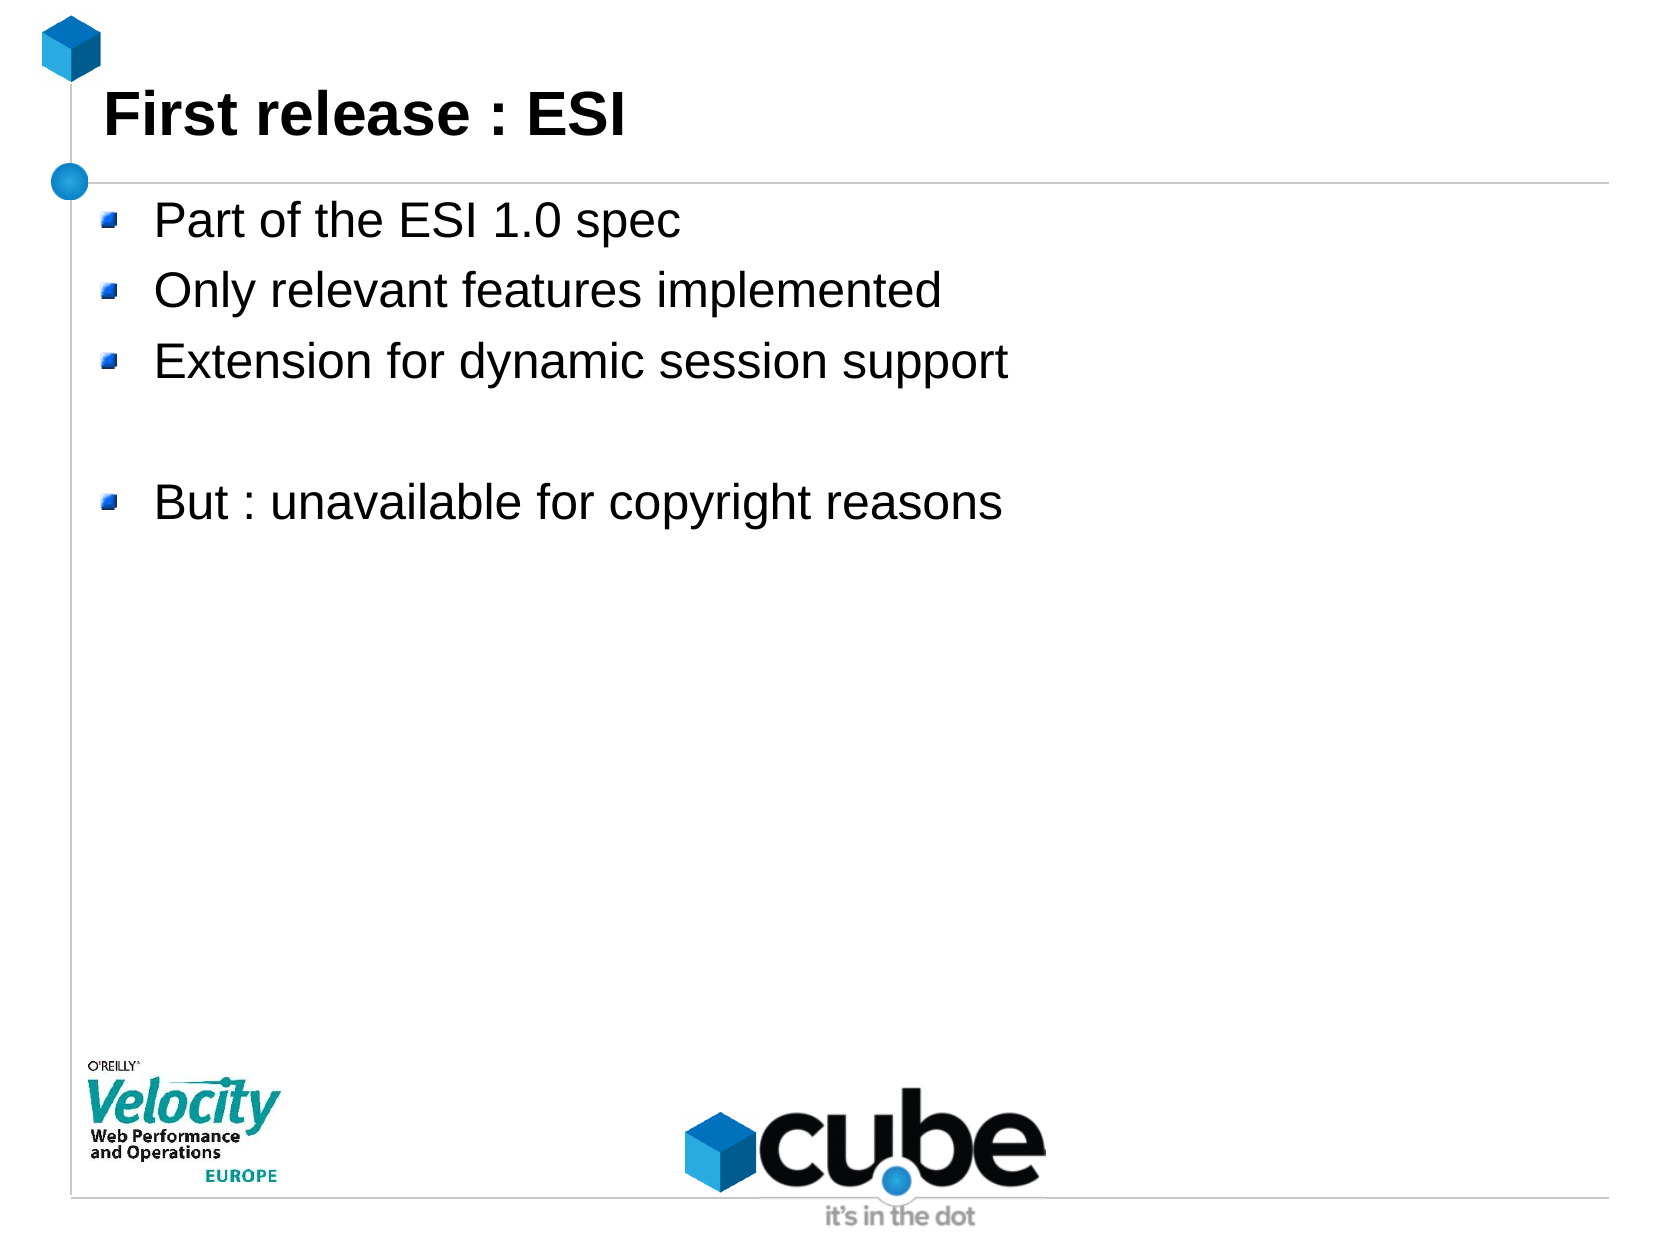

# First release : ESI
Part of the ESI 1.0 spec
Only relevant features implemented
Extension for dynamic session support
But : unavailable for copyright reasons